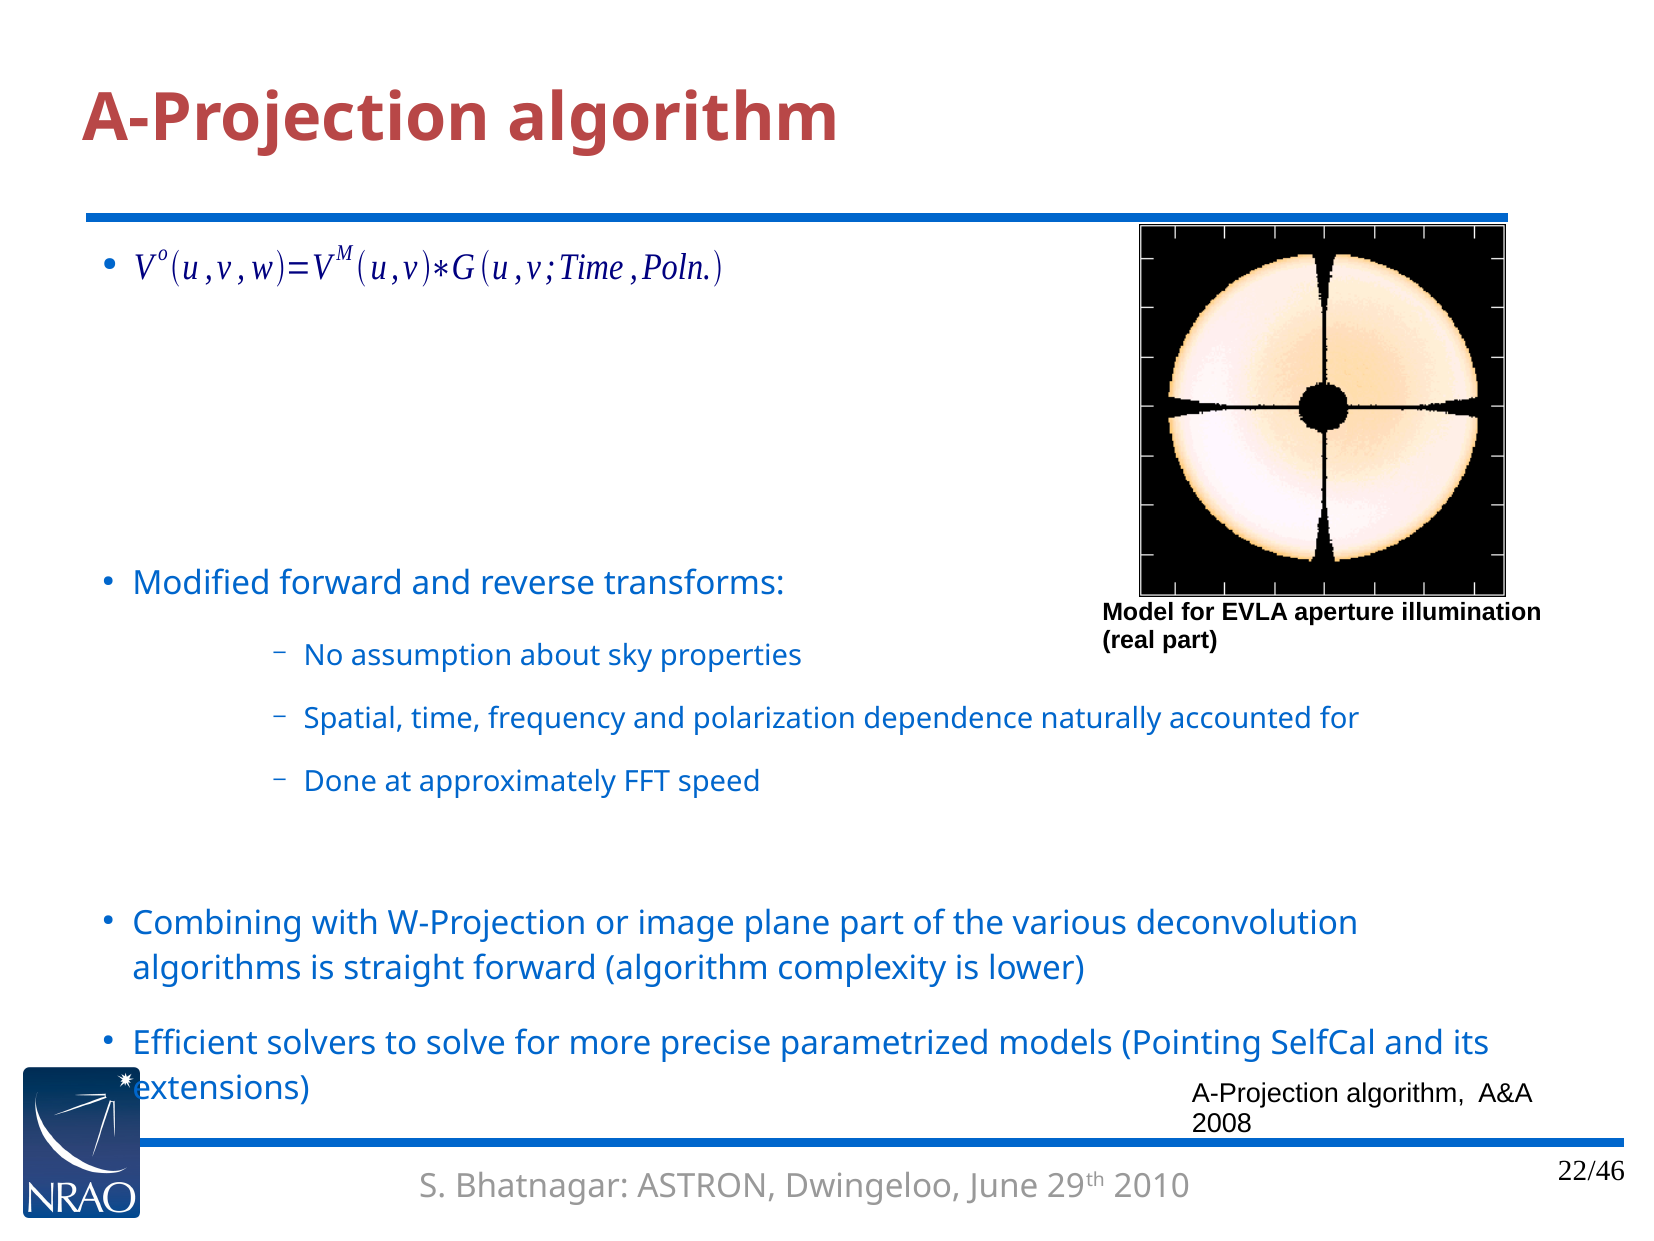

# A-Projection algorithm
Modified forward and reverse transforms:
No assumption about sky properties
Spatial, time, frequency and polarization dependence naturally accounted for
Done at approximately FFT speed
Combining with W-Projection or image plane part of the various deconvolution algorithms is straight forward (algorithm complexity is lower)
Efficient solvers to solve for more precise parametrized models (Pointing SelfCal and its extensions)
Model for EVLA aperture illumination
(real part)
A-Projection algorithm, A&A 2008
22